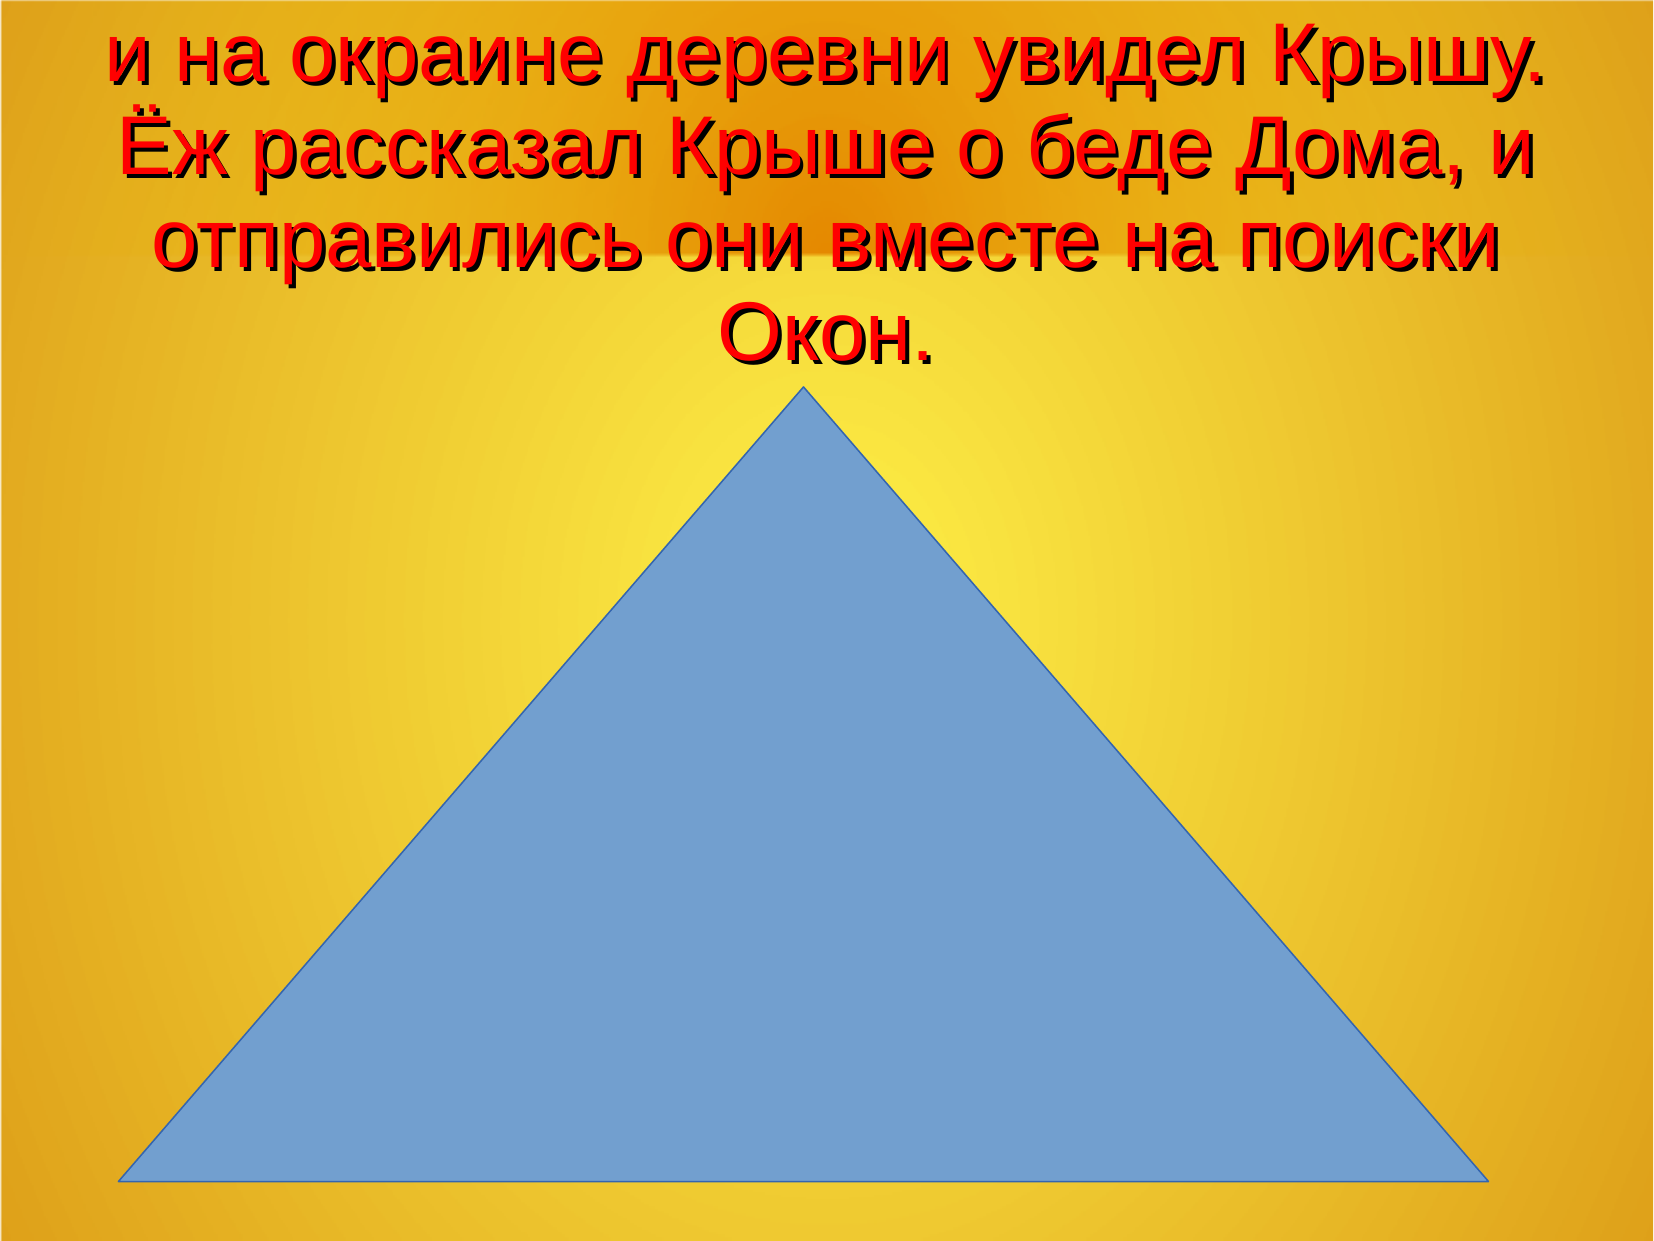

# и на окраине деревни увидел Крышу. Ёж рассказал Крыше о беде Дома, и отправились они вместе на поиски Окон.